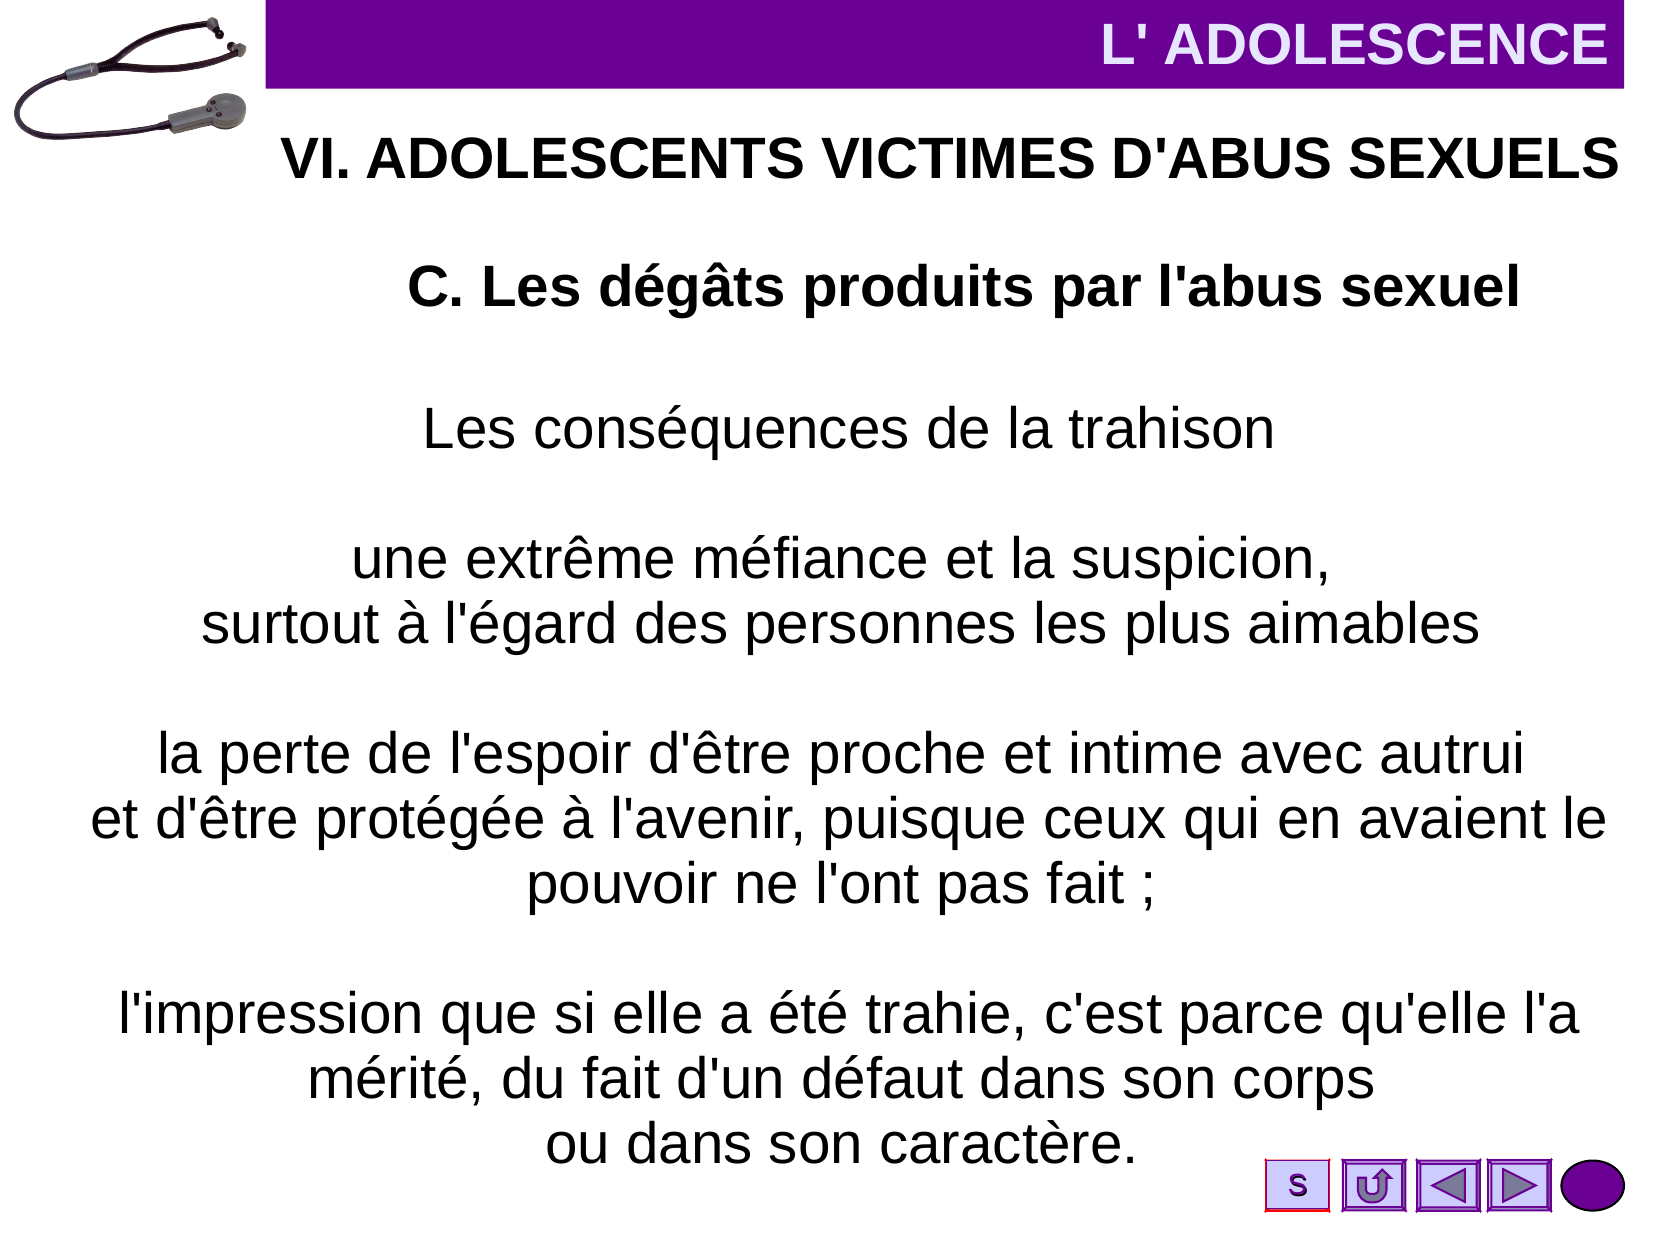

L' ADOLESCENCE
VI. ADOLESCENTS VICTIMES D'ABUS SEXUELS
 C. Les dégâts produits par l'abus sexuel
Les conséquences de la trahison
une extrême méfiance et la suspicion,
surtout à l'égard des personnes les plus aimables
la perte de l'espoir d'être proche et intime avec autrui
et d'être protégée à l'avenir, puisque ceux qui en avaient le pouvoir ne l'ont pas fait ;
l'impression que si elle a été trahie, c'est parce qu'elle l'a mérité, du fait d'un défaut dans son corps
ou dans son caractère.